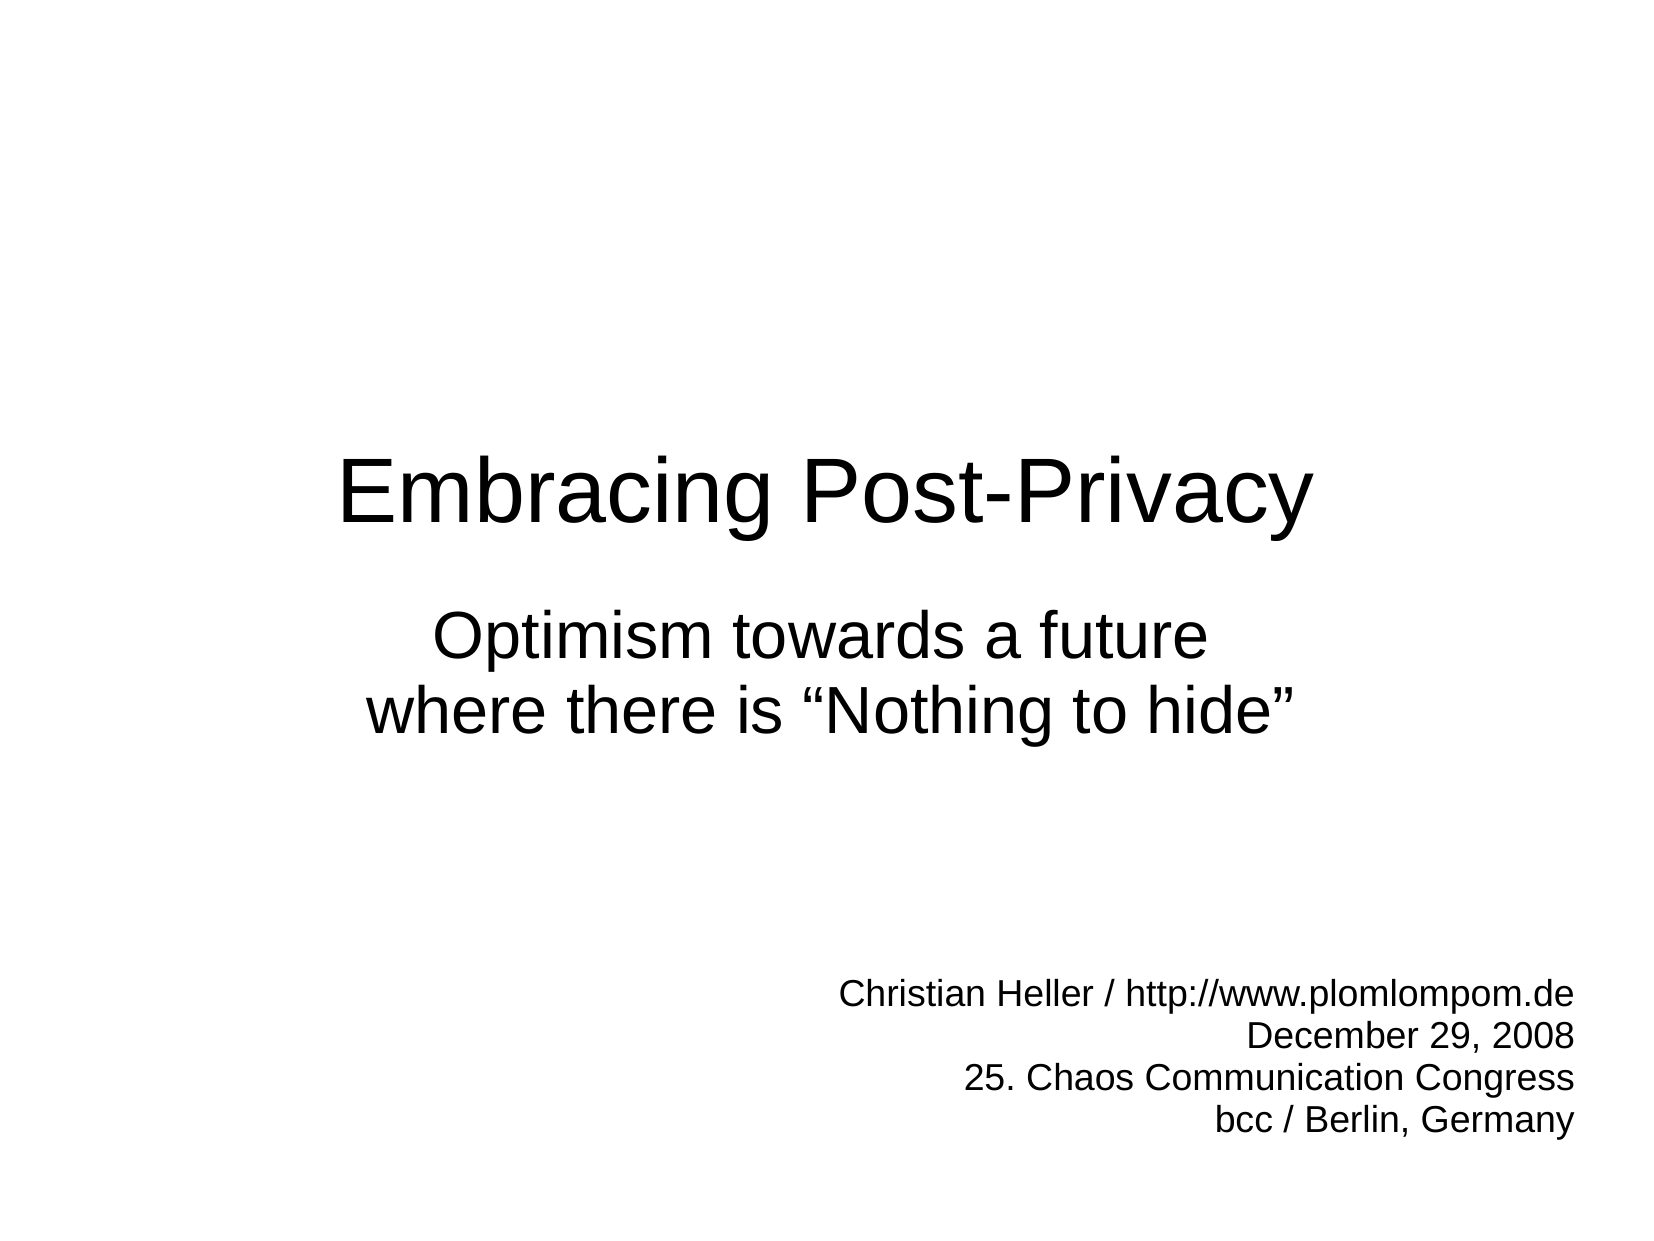

# Embracing Post-Privacy
Optimism towards a future
where there is “Nothing to hide”
Christian Heller / http://www.plomlompom.de
December 29, 2008
25. Chaos Communication Congress
bcc / Berlin, Germany